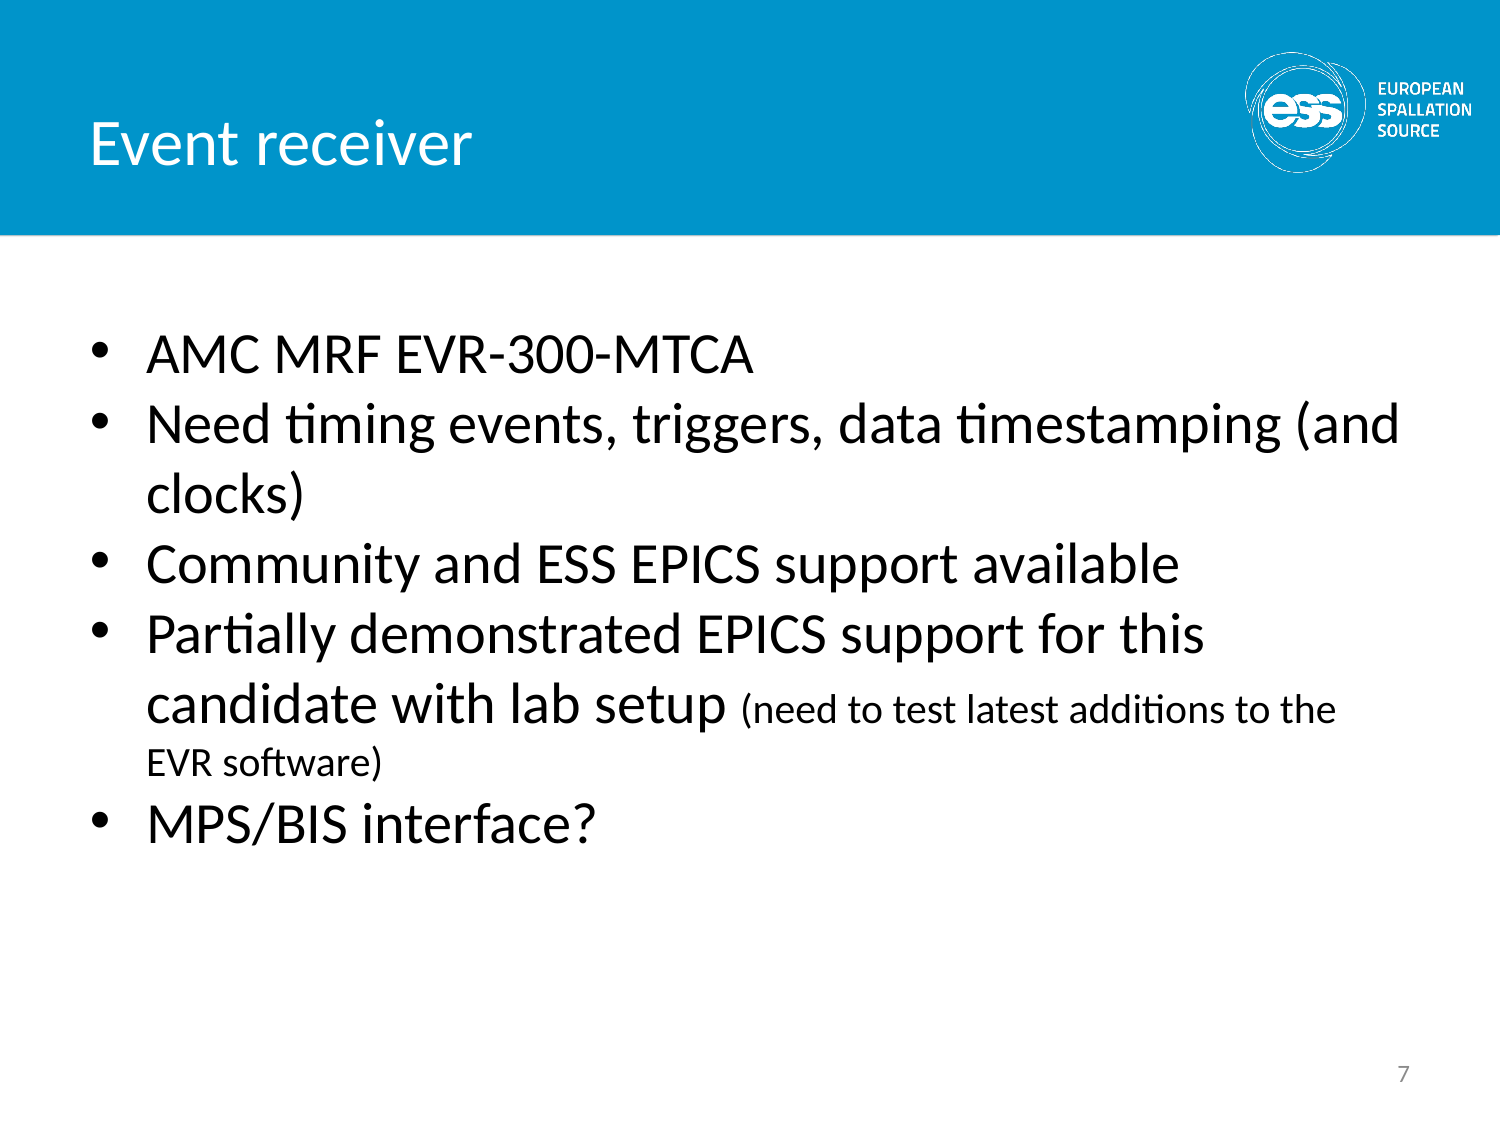

Event receiver
AMC MRF EVR-300-MTCA
Need timing events, triggers, data timestamping (and clocks)
Community and ESS EPICS support available
Partially demonstrated EPICS support for this candidate with lab setup (need to test latest additions to the EVR software)
MPS/BIS interface?